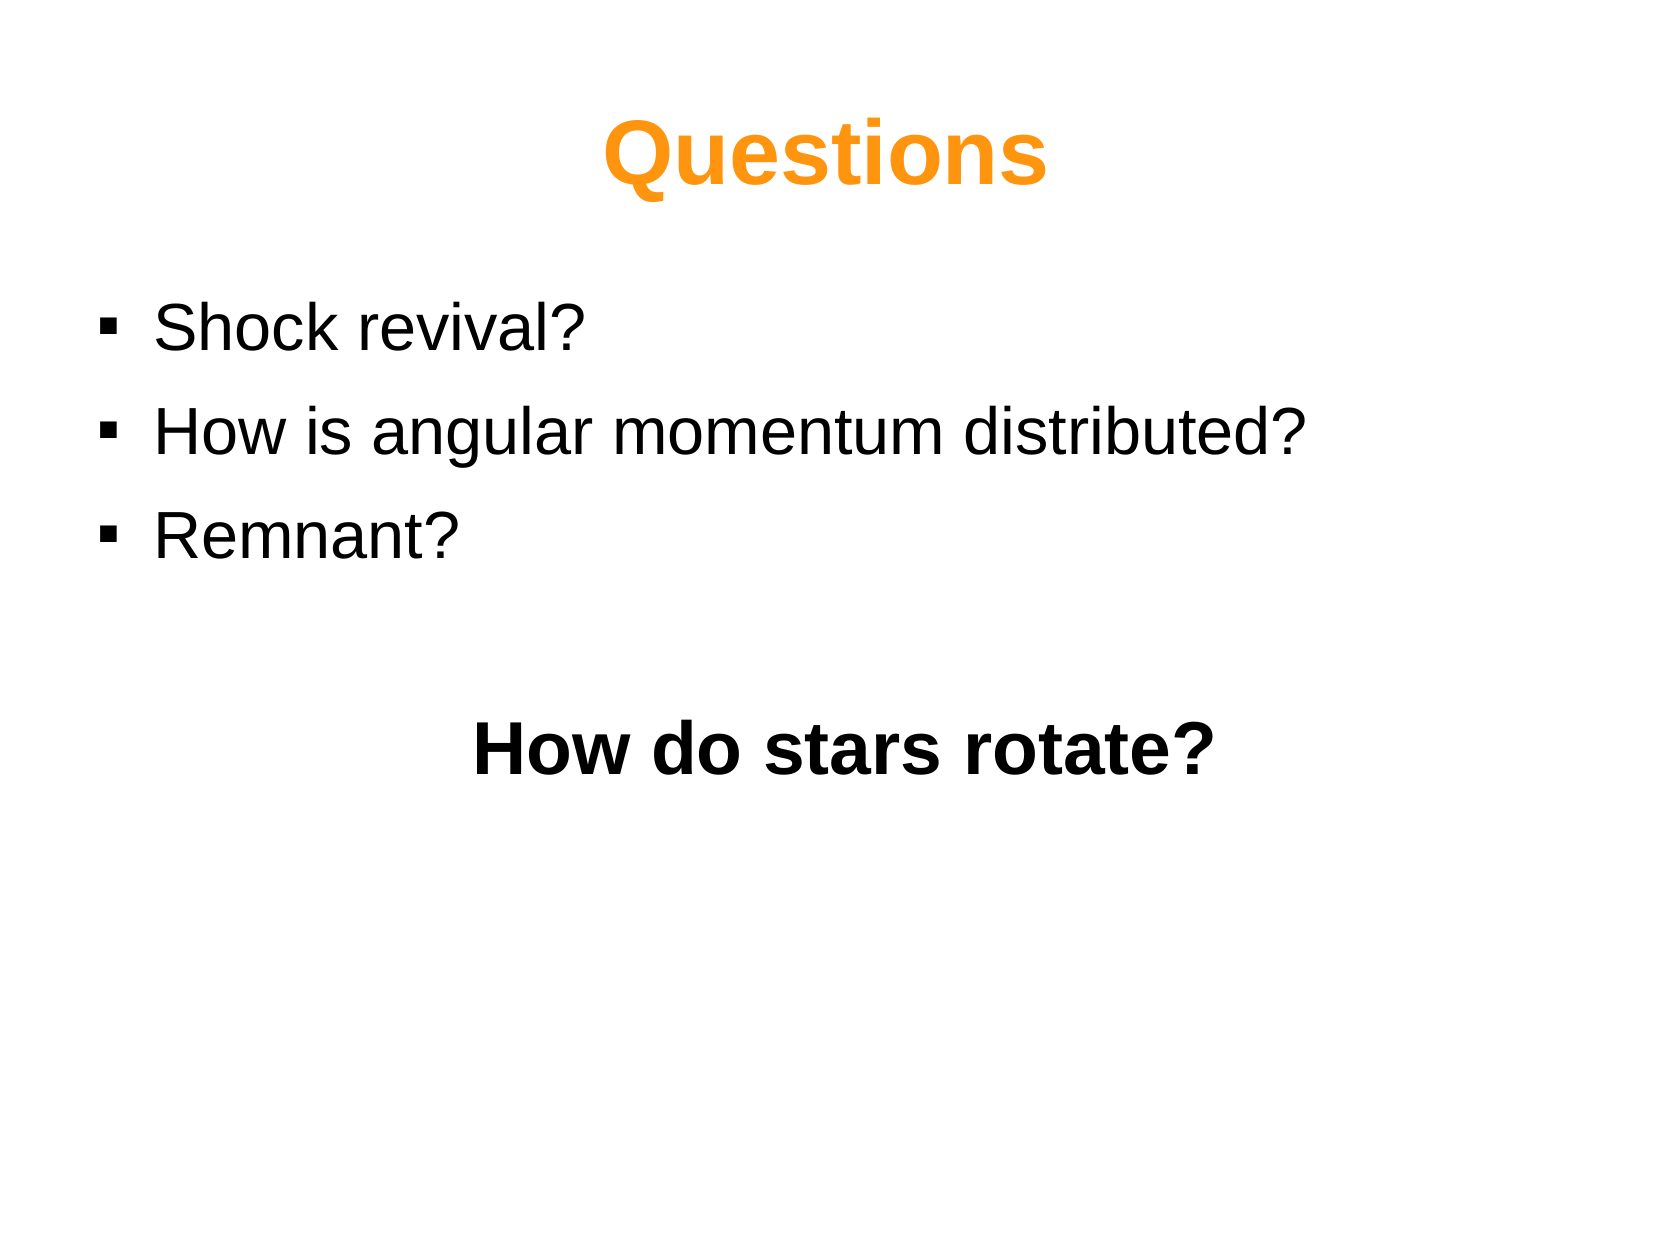

# Questions
Shock revival?
How is angular momentum distributed?
Remnant?
How do stars rotate?